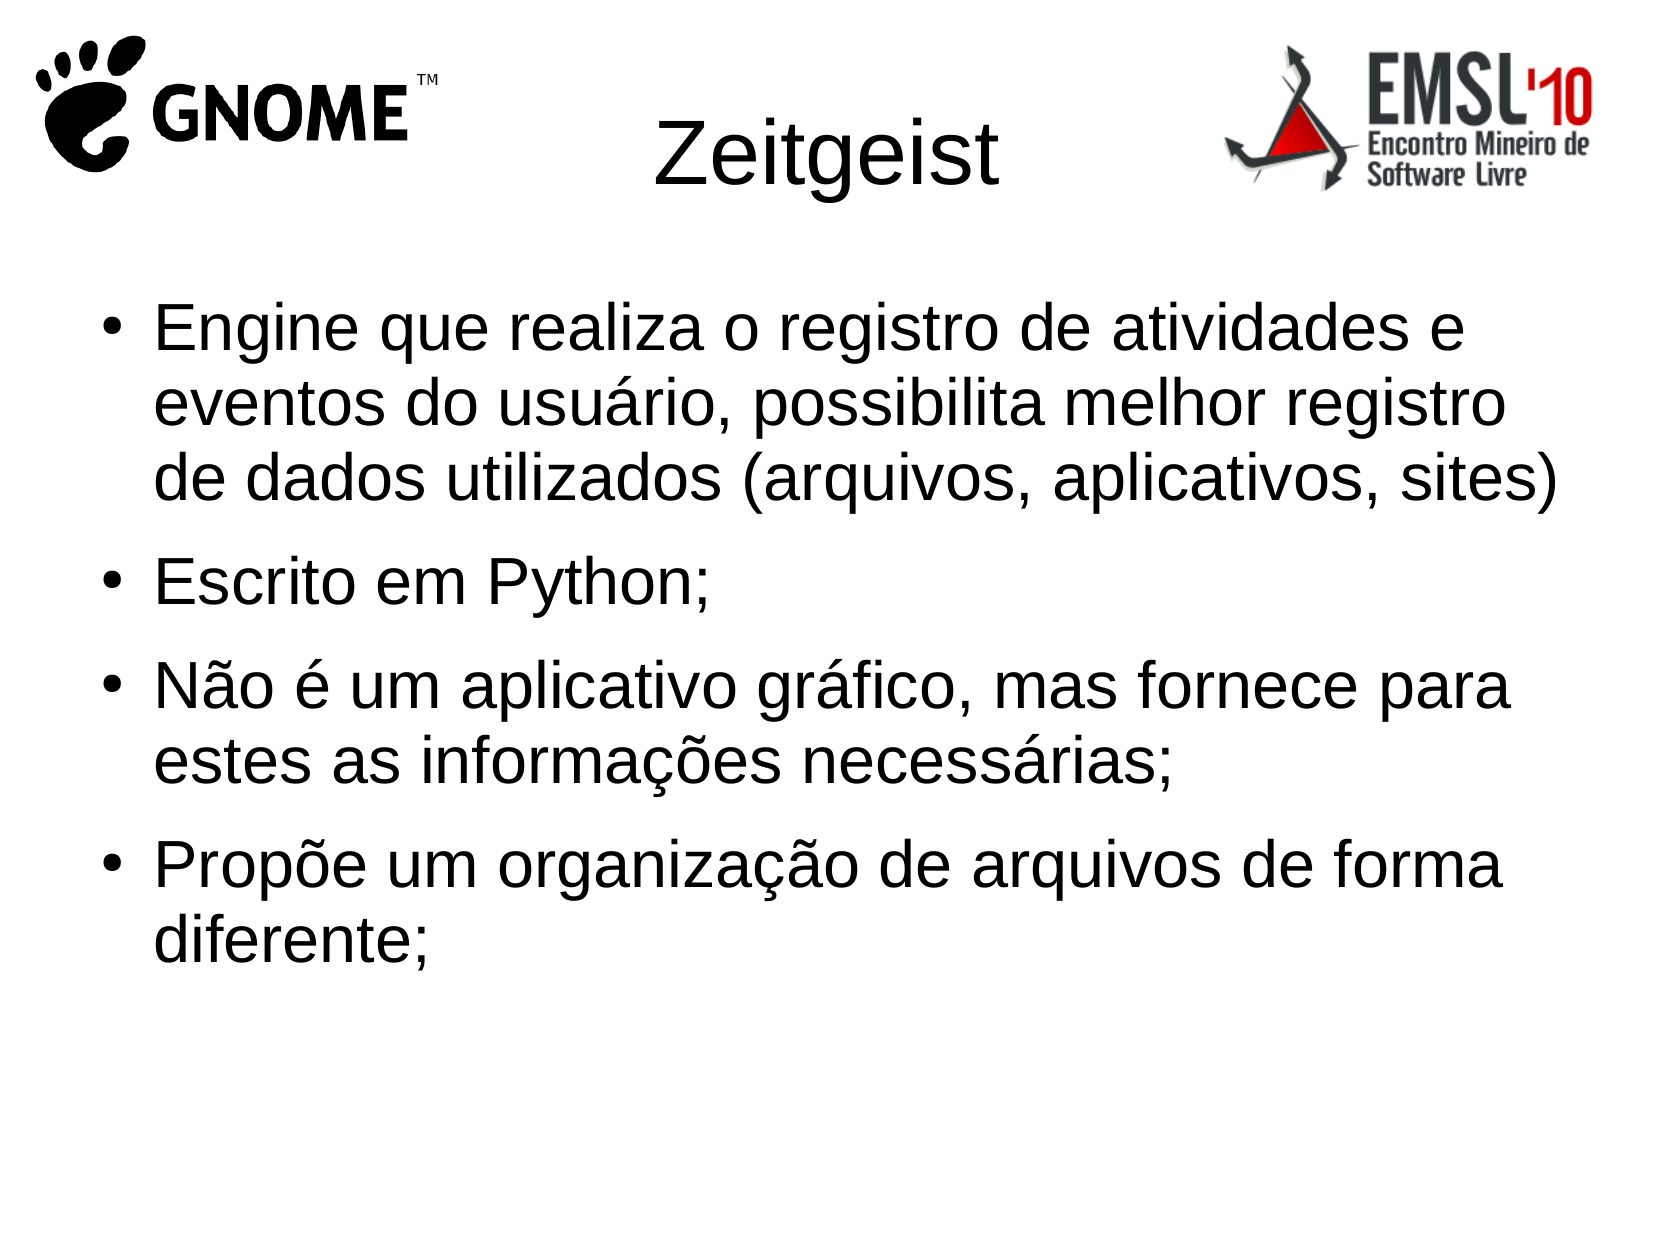

# Zeitgeist
Engine que realiza o registro de atividades e eventos do usuário, possibilita melhor registro de dados utilizados (arquivos, aplicativos, sites)
Escrito em Python;
Não é um aplicativo gráfico, mas fornece para estes as informações necessárias;
Propõe um organização de arquivos de forma diferente;